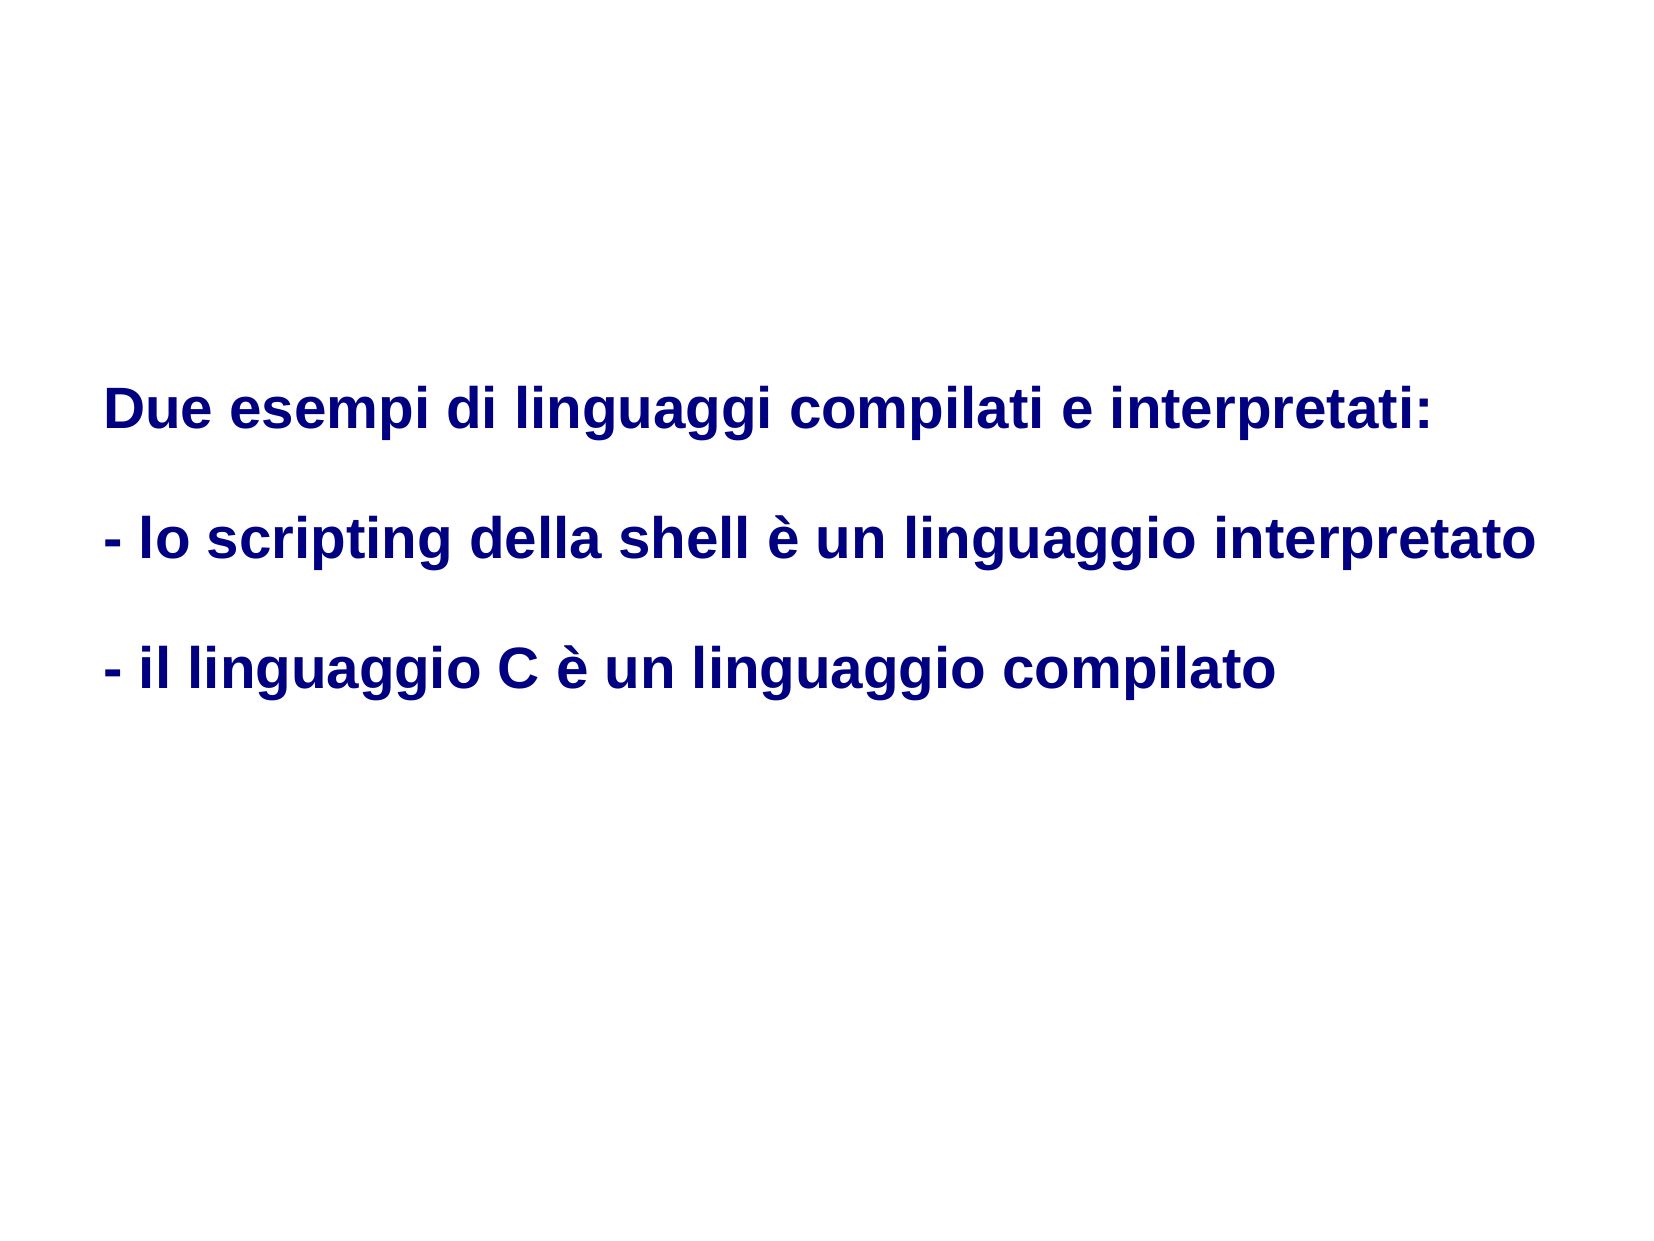

Due esempi di linguaggi compilati e interpretati:
- lo scripting della shell è un linguaggio interpretato
- il linguaggio C è un linguaggio compilato